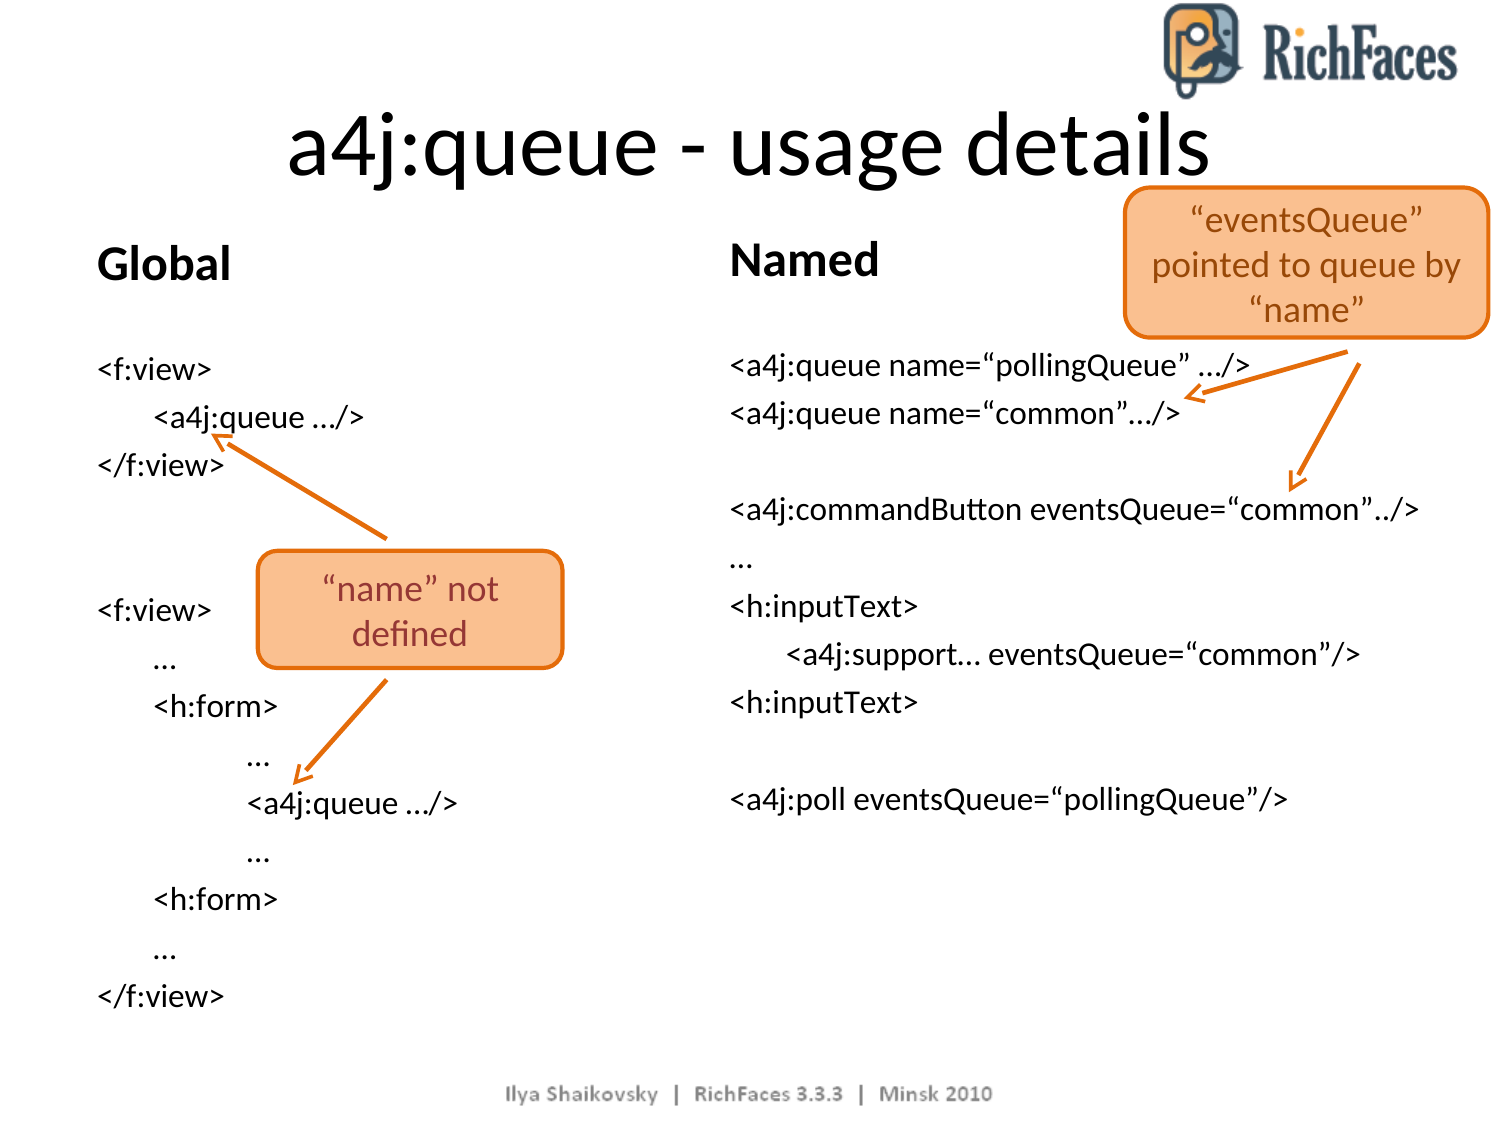

# a4j:queue - usage details
“eventsQueue” pointed to queue by “name”
Named
<a4j:queue name=“pollingQueue” …/>
<a4j:queue name=“common”…/>
<a4j:commandButton eventsQueue=“common”../>
…
<h:inputText>
	<a4j:support… eventsQueue=“common”/>
<h:inputText>
<a4j:poll eventsQueue=“pollingQueue”/>
Global
<f:view>
	<a4j:queue …/>
</f:view>
<f:view>
	…
	<h:form>
		…
		<a4j:queue …/>
		…
	<h:form>
	…
</f:view>
“name” not defined